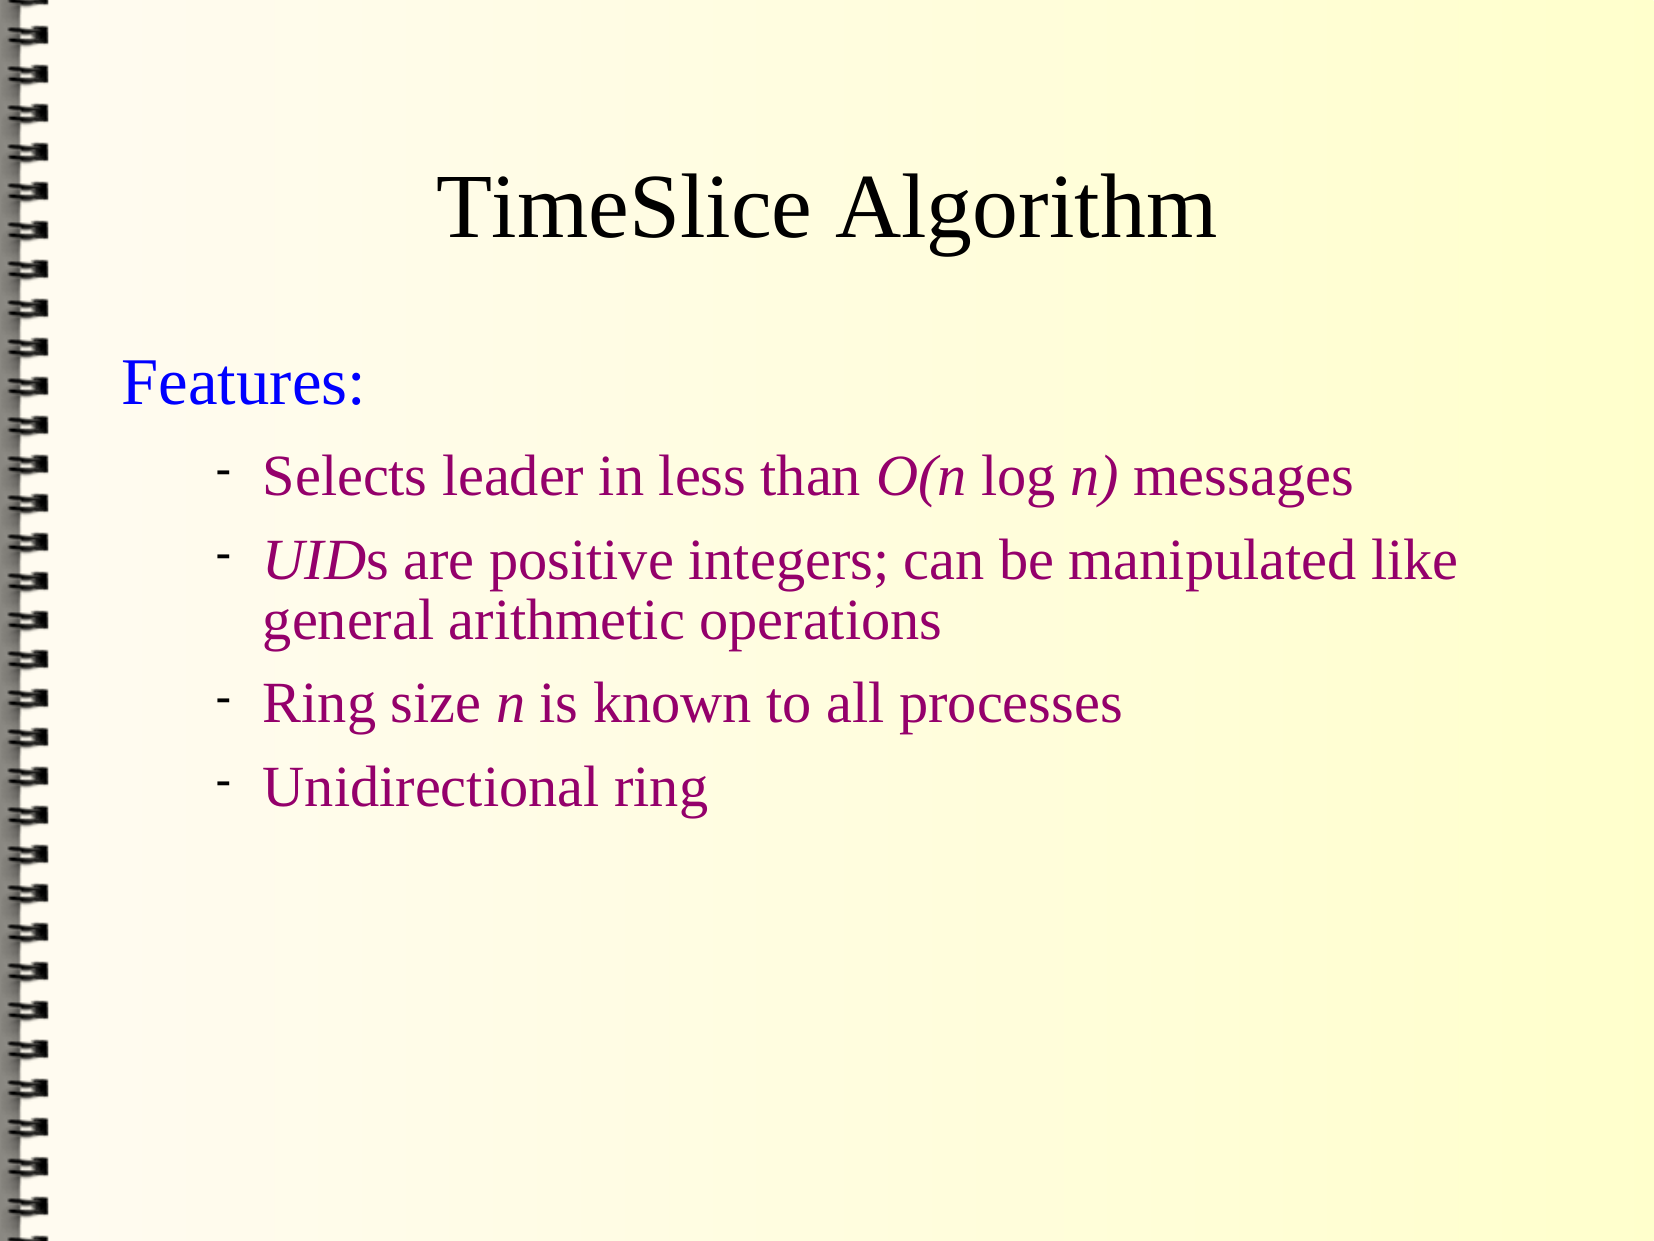

# TimeSlice Algorithm
Features:
Selects leader in less than O(n log n) messages
UIDs are positive integers; can be manipulated like general arithmetic operations
Ring size n is known to all processes
Unidirectional ring